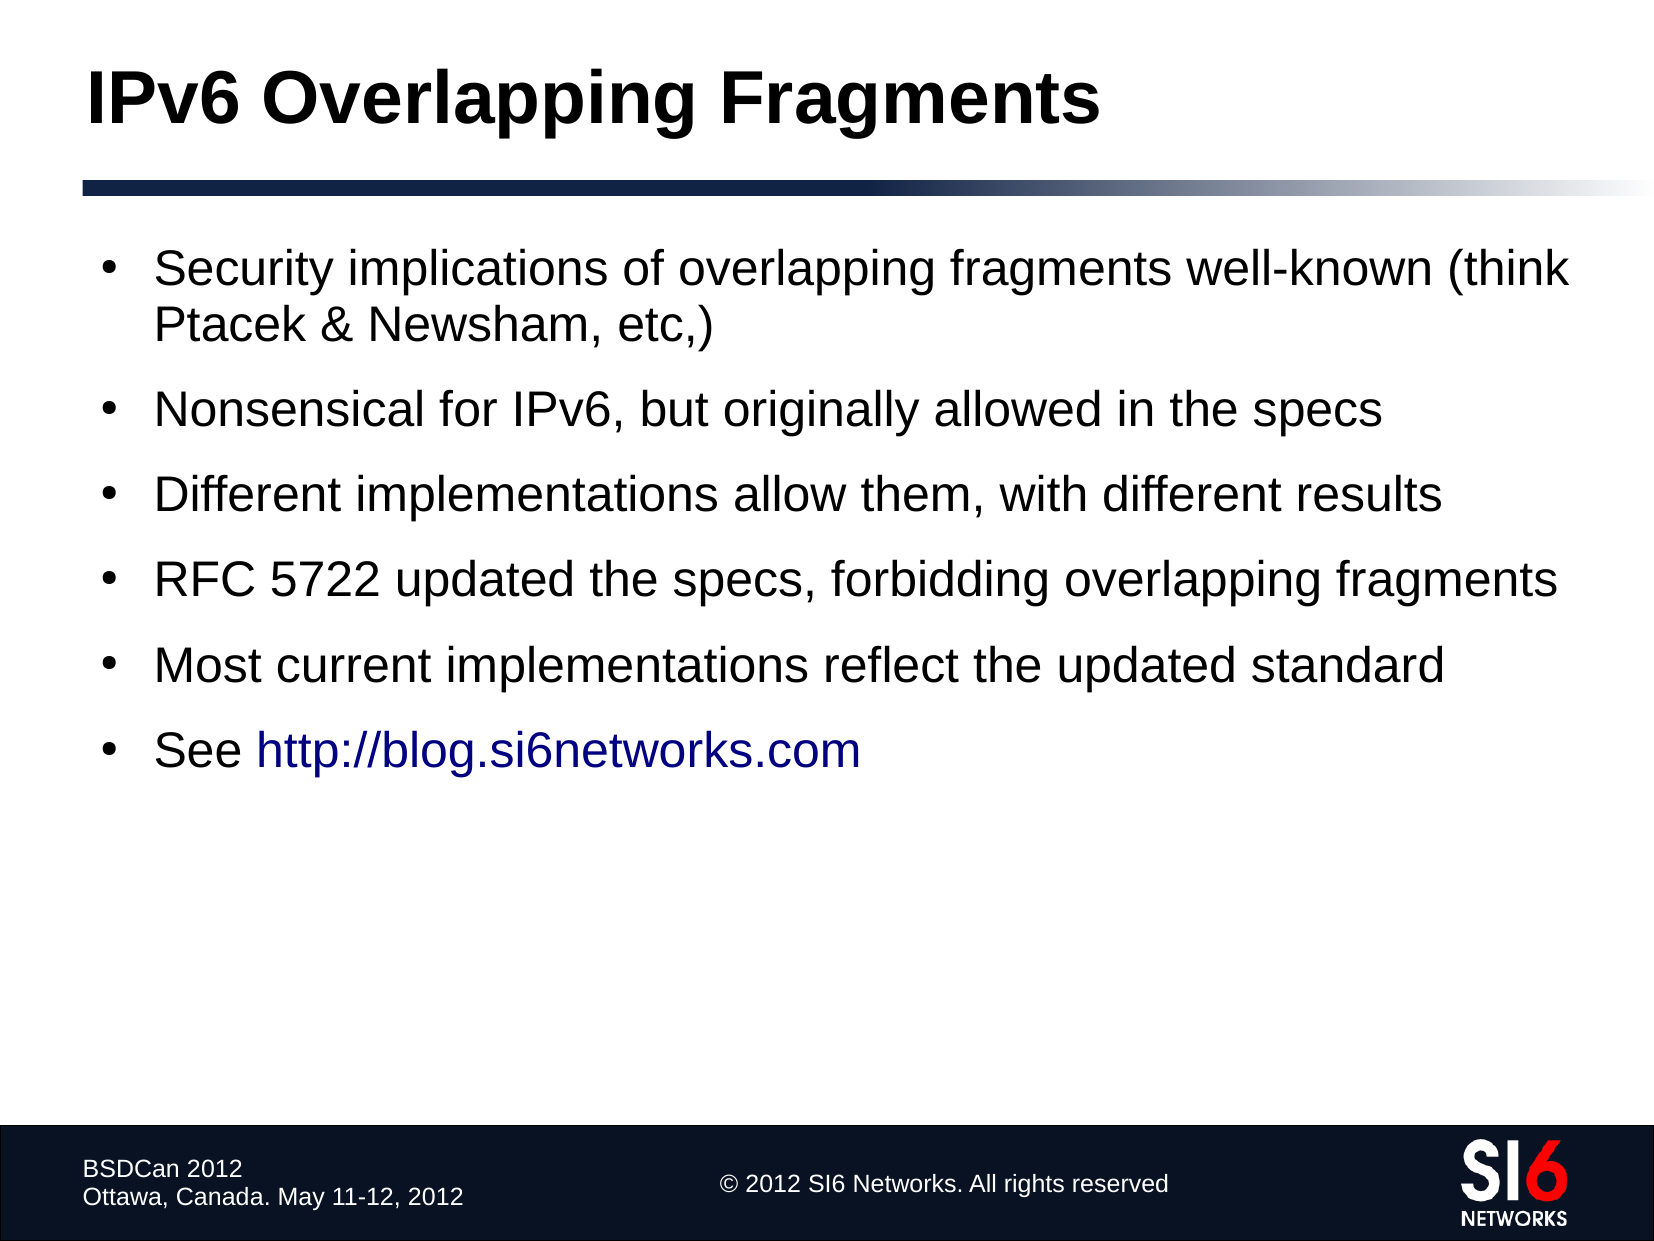

# IPv6 Overlapping Fragments
Security implications of overlapping fragments well-known (think Ptacek & Newsham, etc,)
Nonsensical for IPv6, but originally allowed in the specs
Different implementations allow them, with different results
RFC 5722 updated the specs, forbidding overlapping fragments
Most current implementations reflect the updated standard
See http://blog.si6networks.com